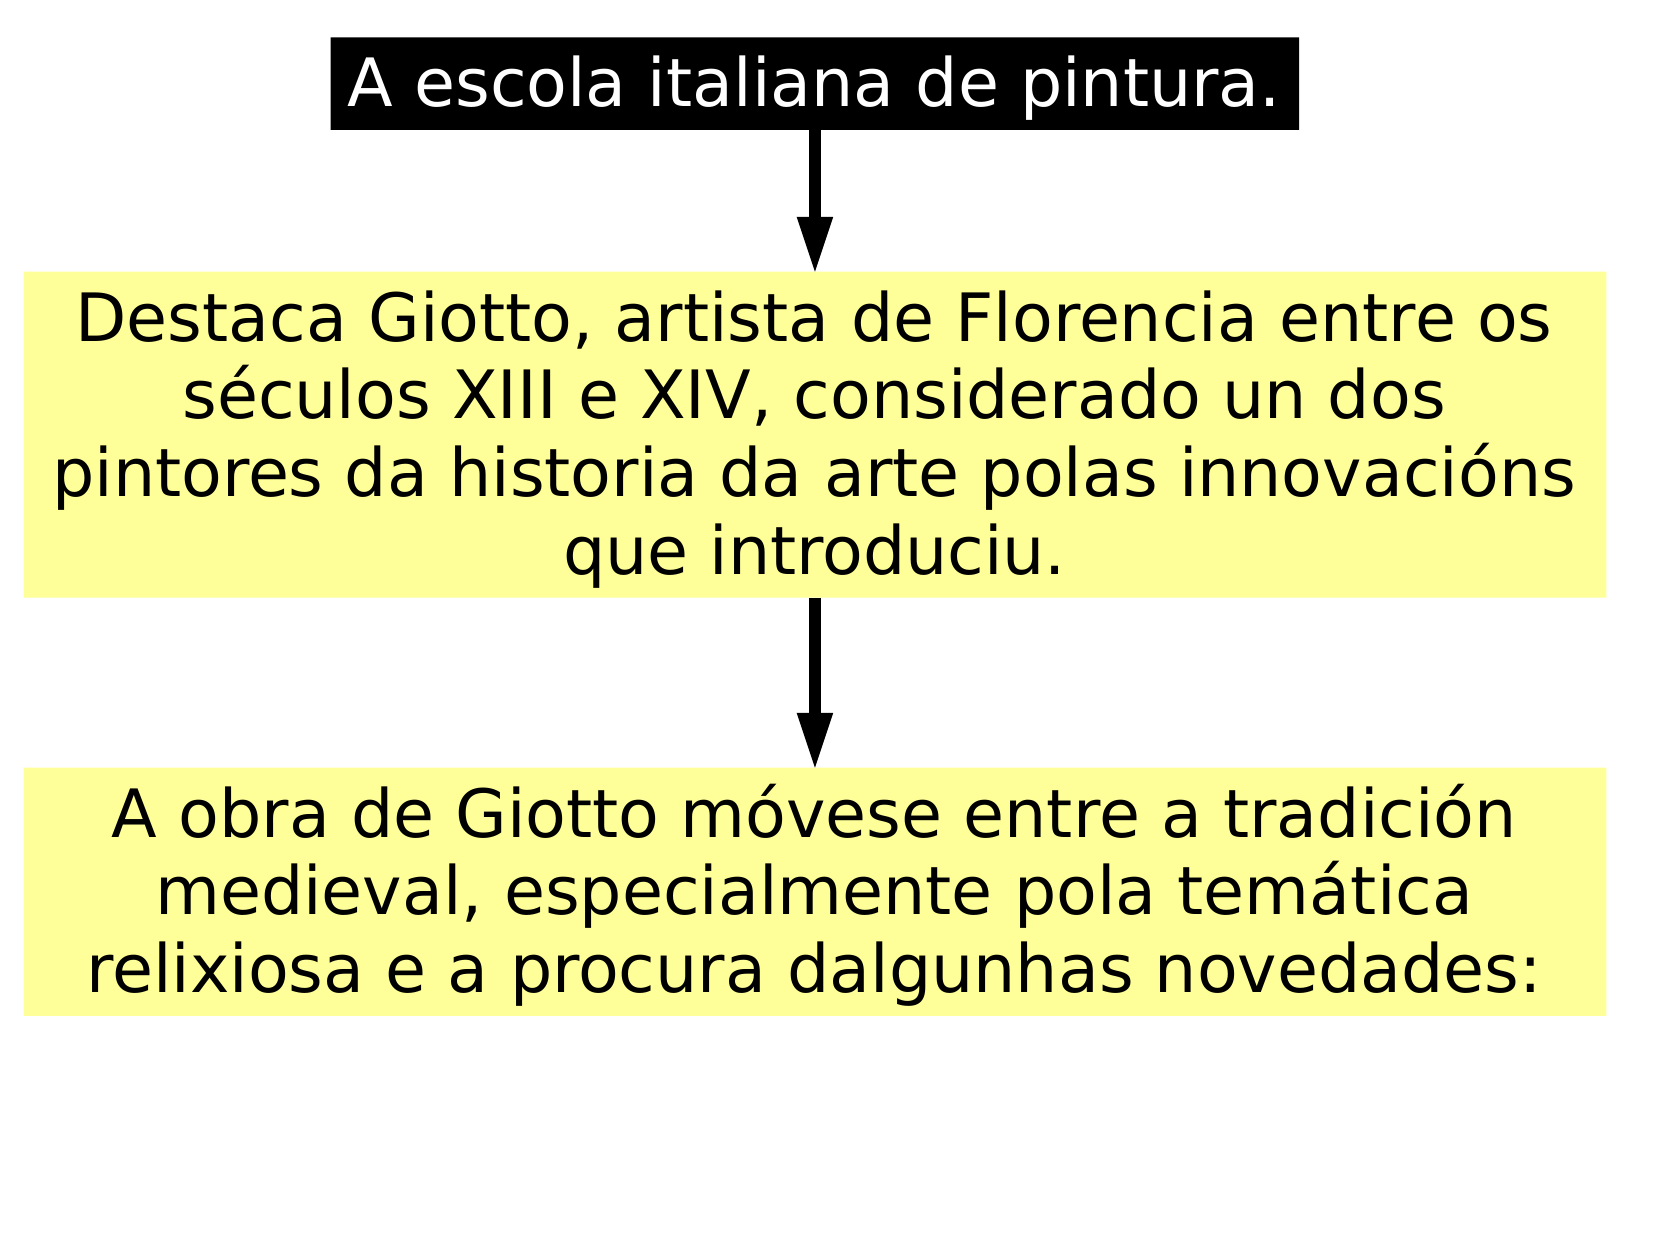

A escola italiana de pintura.
Destaca Giotto, artista de Florencia entre os séculos XIII e XIV, considerado un dos pintores da historia da arte polas innovacións que introduciu.
A obra de Giotto móvese entre a tradición medieval, especialmente pola temática relixiosa e a procura dalgunhas novedades: